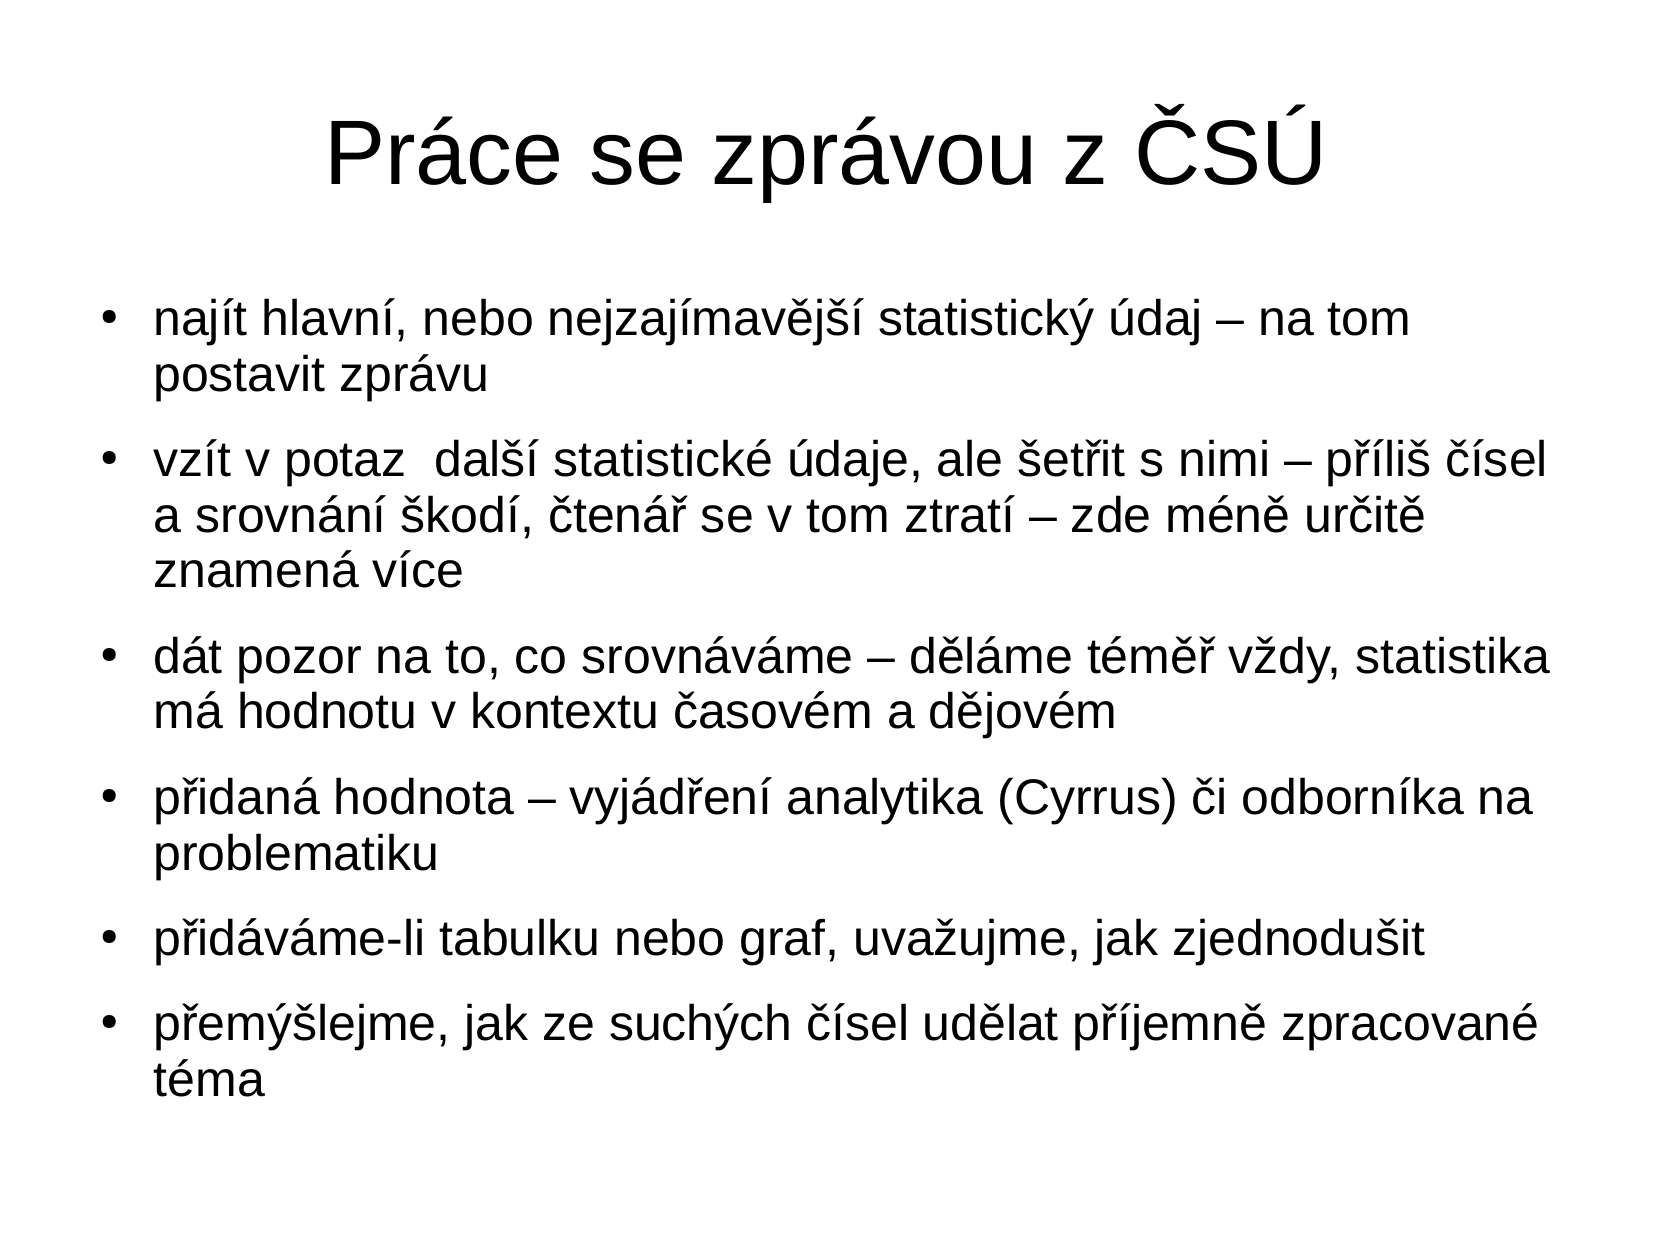

# Práce se zprávou z ČSÚ
najít hlavní, nebo nejzajímavější statistický údaj – na tom postavit zprávu
vzít v potaz další statistické údaje, ale šetřit s nimi – příliš čísel a srovnání škodí, čtenář se v tom ztratí – zde méně určitě znamená více
dát pozor na to, co srovnáváme – děláme téměř vždy, statistika má hodnotu v kontextu časovém a dějovém
přidaná hodnota – vyjádření analytika (Cyrrus) či odborníka na problematiku
přidáváme-li tabulku nebo graf, uvažujme, jak zjednodušit
přemýšlejme, jak ze suchých čísel udělat příjemně zpracované téma